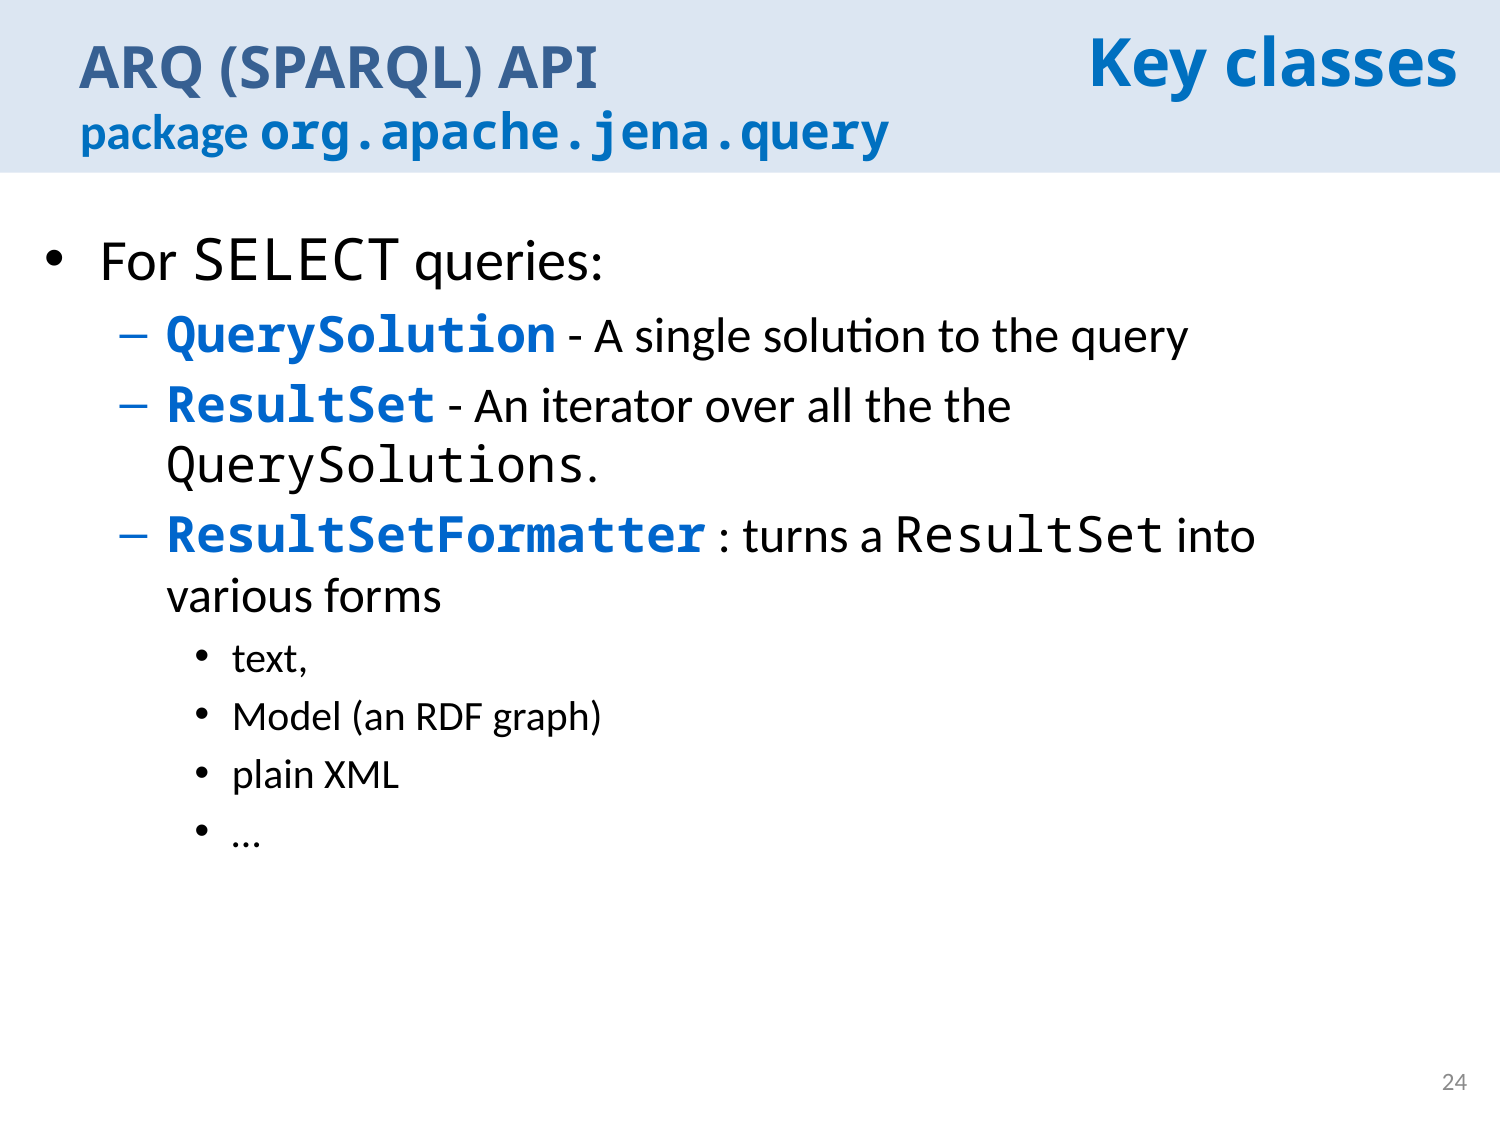

Key classes
ARQ (SPARQL) API
package org.apache.jena.query
# For SELECT queries:
QuerySolution - A single solution to the query
ResultSet - An iterator over all the the QuerySolutions.
ResultSetFormatter : turns a ResultSet into various forms
text,
Model (an RDF graph)
plain XML
…